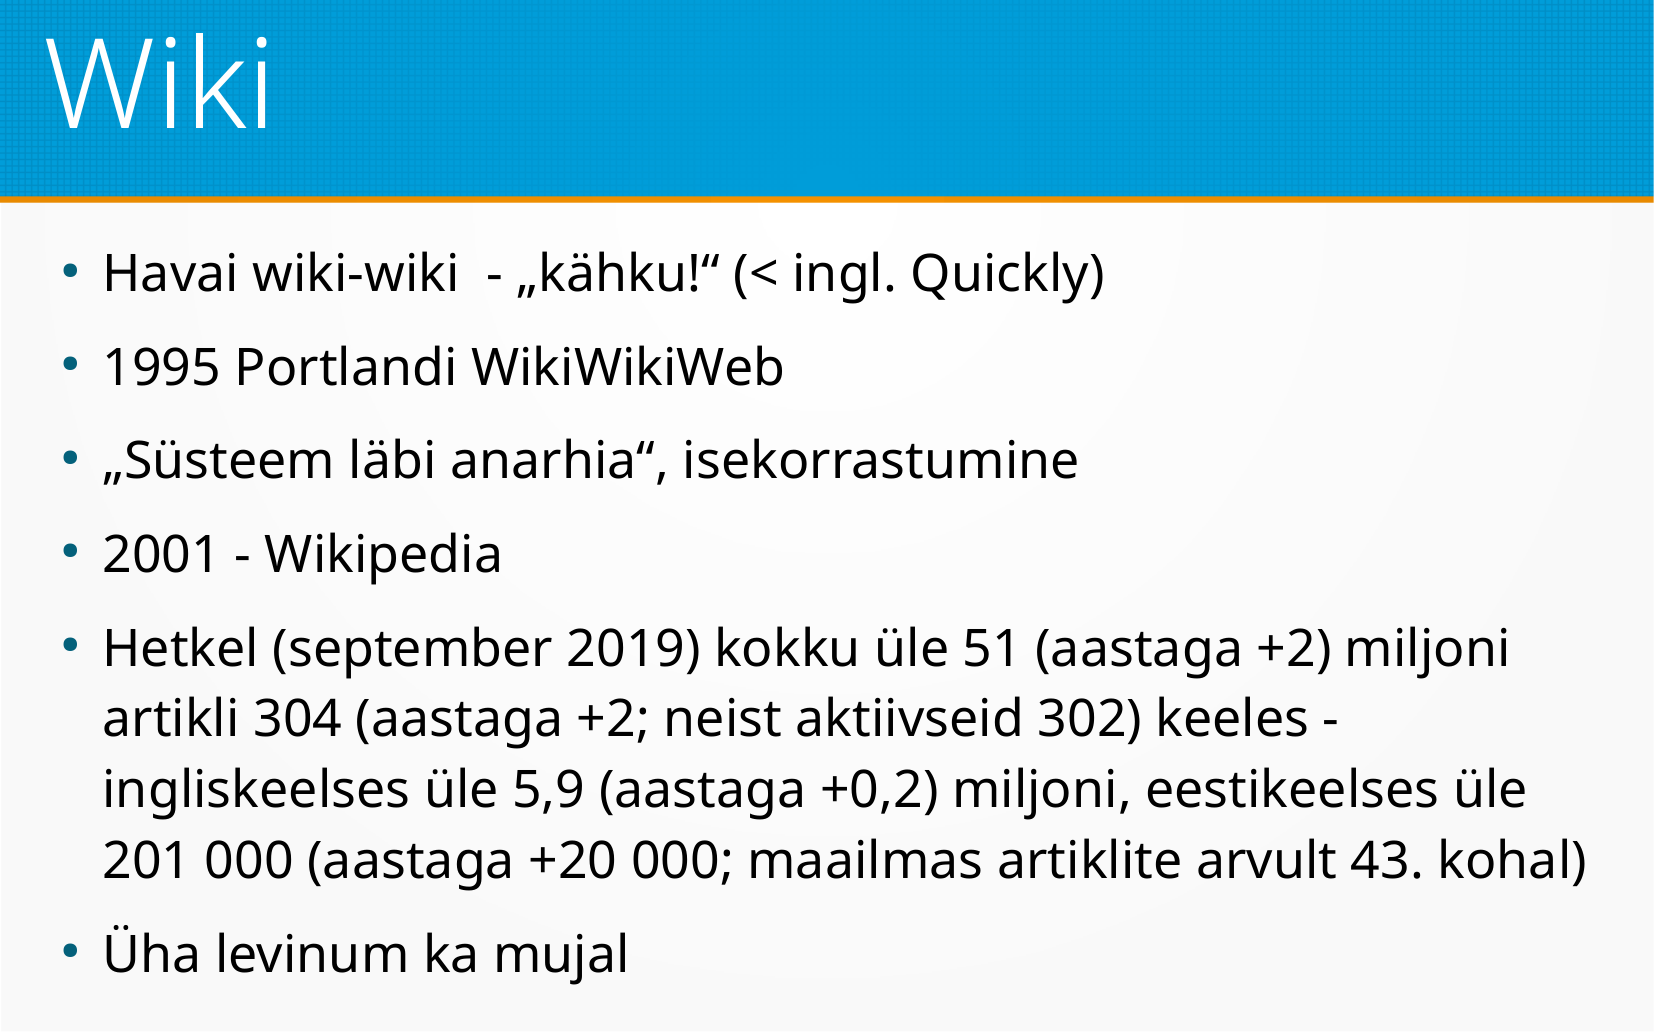

# Wiki
Havai wiki-wiki - „kähku!“ (< ingl. Quickly)
1995 Portlandi WikiWikiWeb
„Süsteem läbi anarhia“, isekorrastumine
2001 - Wikipedia
Hetkel (september 2019) kokku üle 51 (aastaga +2) miljoni artikli 304 (aastaga +2; neist aktiivseid 302) keeles - ingliskeelses üle 5,9 (aastaga +0,2) miljoni, eestikeelses üle 201 000 (aastaga +20 000; maailmas artiklite arvult 43. kohal)
Üha levinum ka mujal